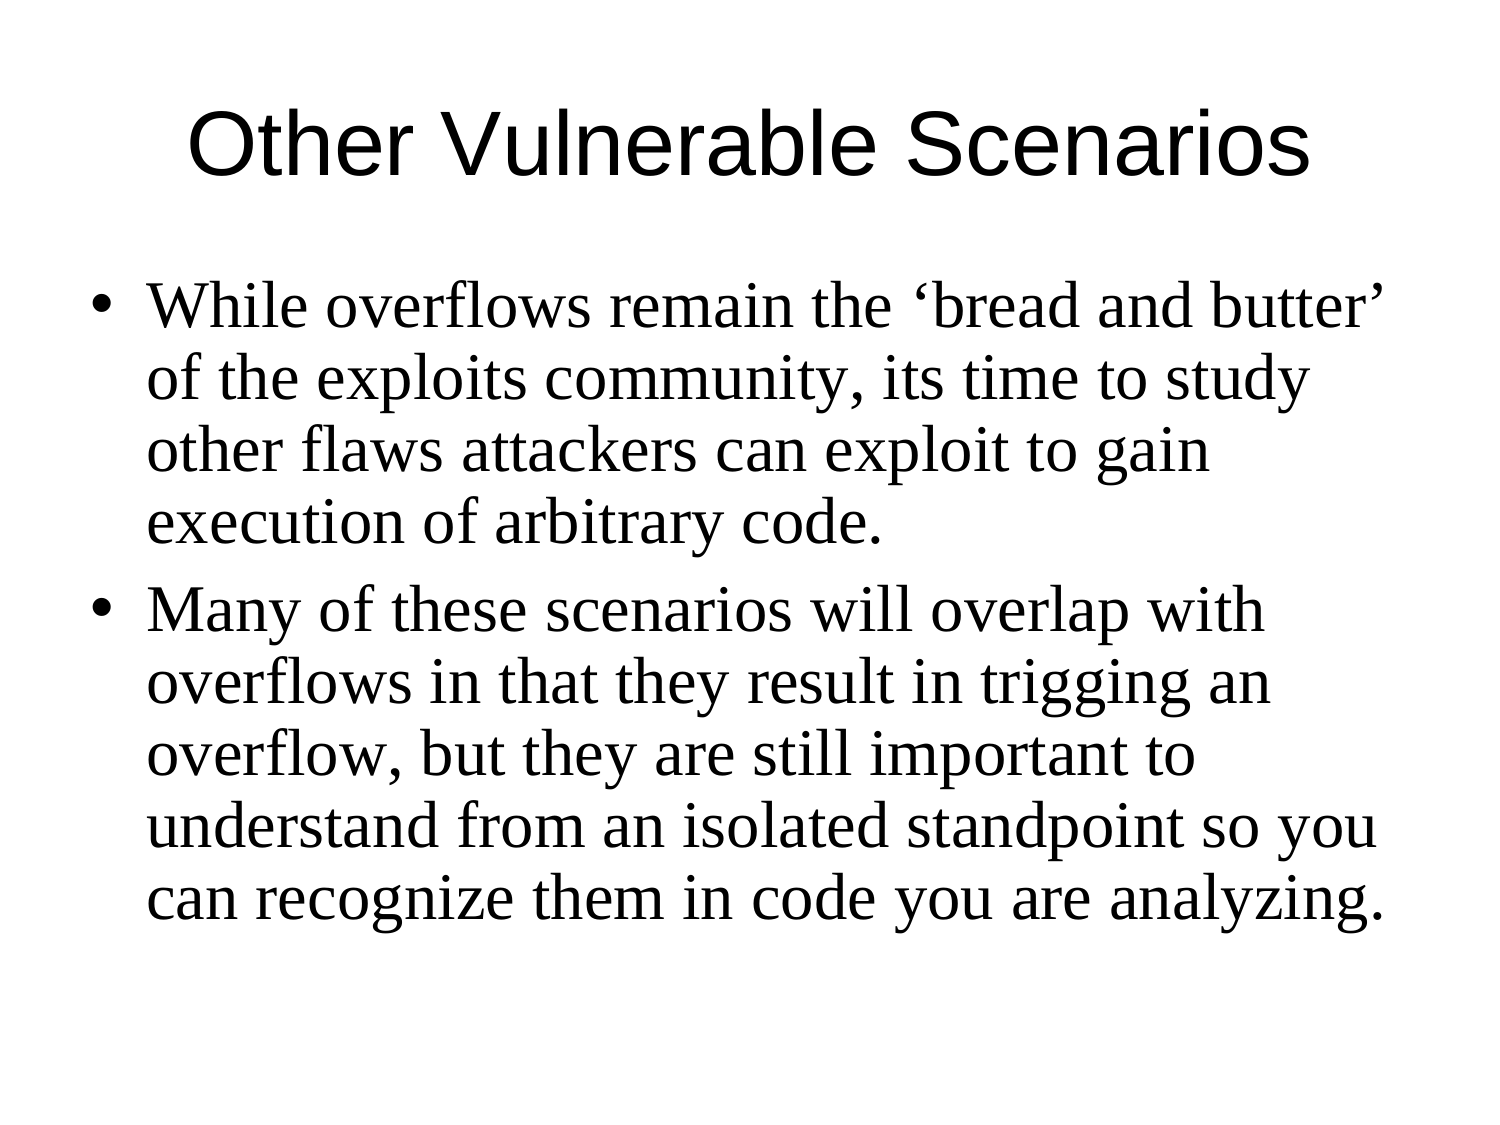

# Other Vulnerable Scenarios
While overflows remain the ‘bread and butter’ of the exploits community, its time to study other flaws attackers can exploit to gain execution of arbitrary code.
Many of these scenarios will overlap with overflows in that they result in trigging an overflow, but they are still important to understand from an isolated standpoint so you can recognize them in code you are analyzing.